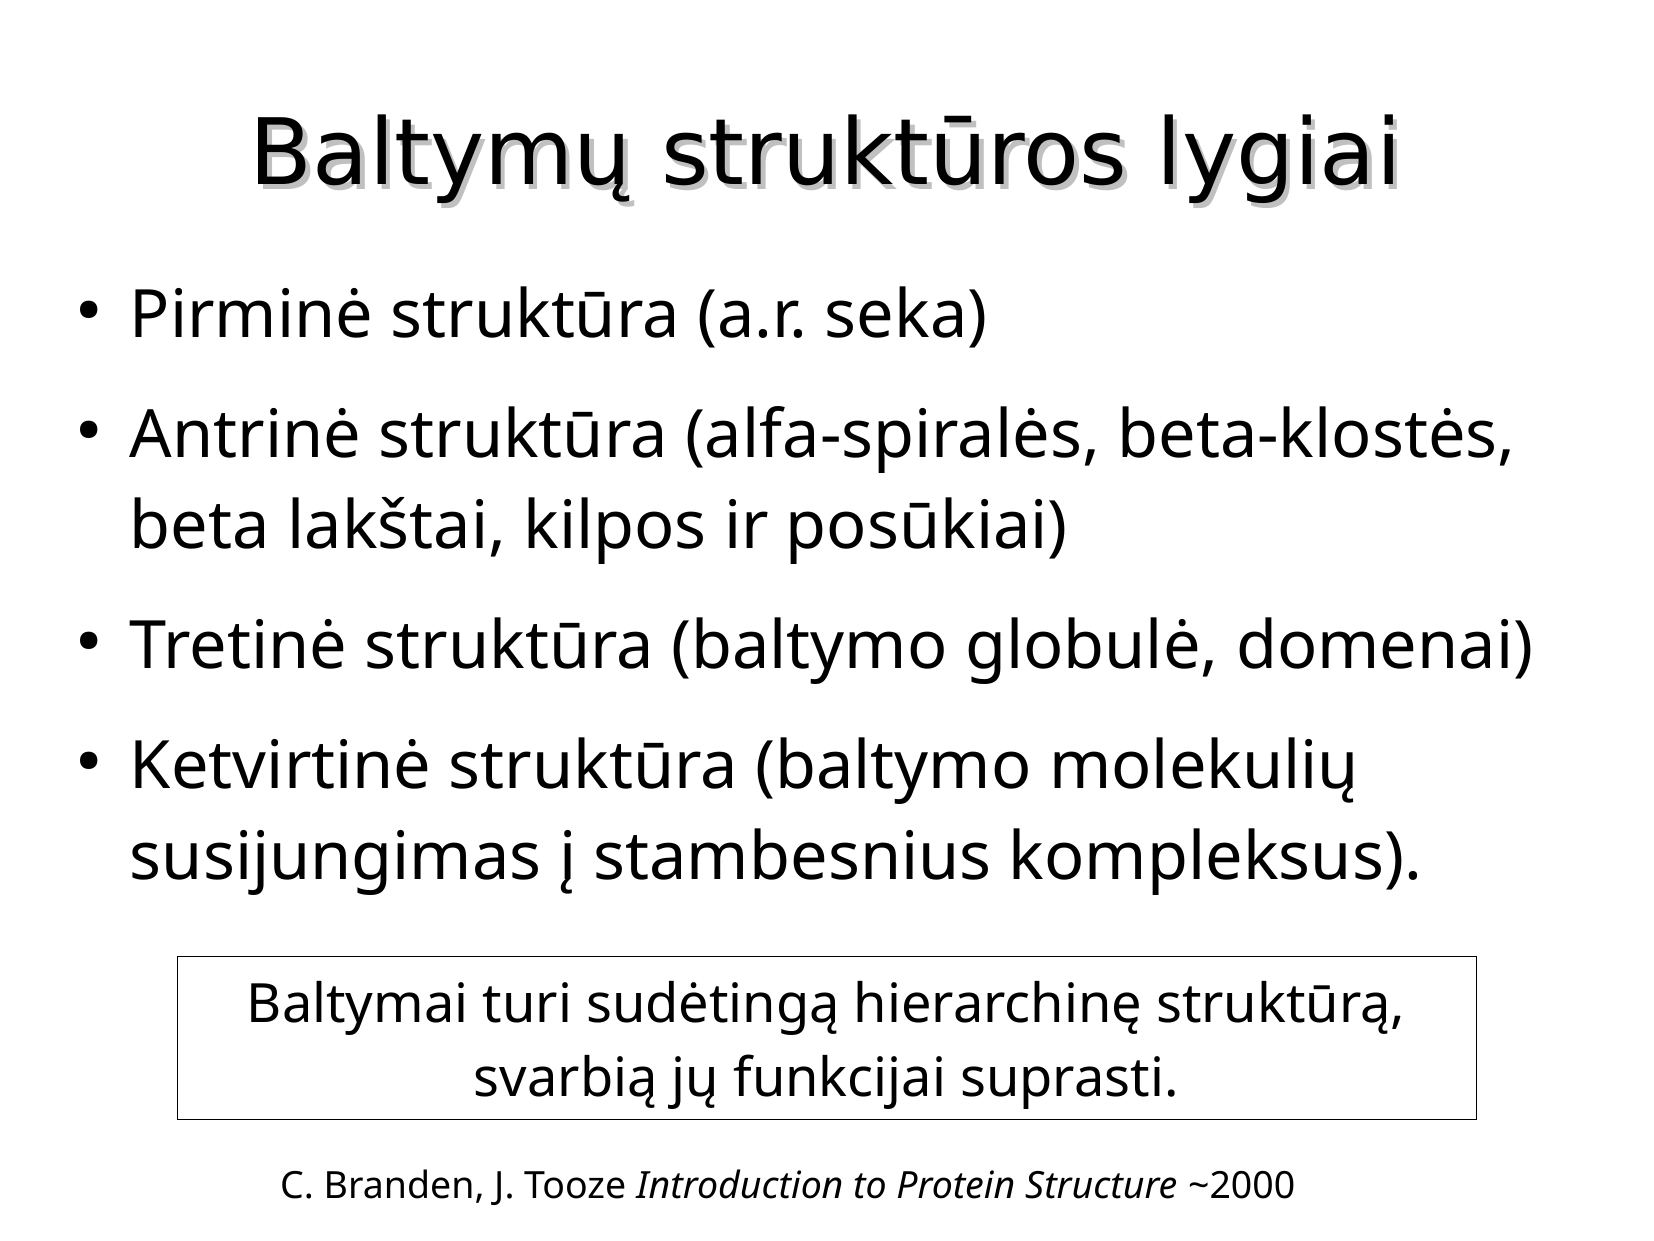

# Baltymų struktūros lygiai
Pirminė struktūra (a.r. seka)
Antrinė struktūra (alfa-spiralės, beta-klostės, beta lakštai, kilpos ir posūkiai)
Tretinė struktūra (baltymo globulė, domenai)
Ketvirtinė struktūra (baltymo molekulių susijungimas į stambesnius kompleksus).
Baltymai turi sudėtingą hierarchinę struktūrą, svarbią jų funkcijai suprasti.
C. Branden, J. Tooze Introduction to Protein Structure ~2000